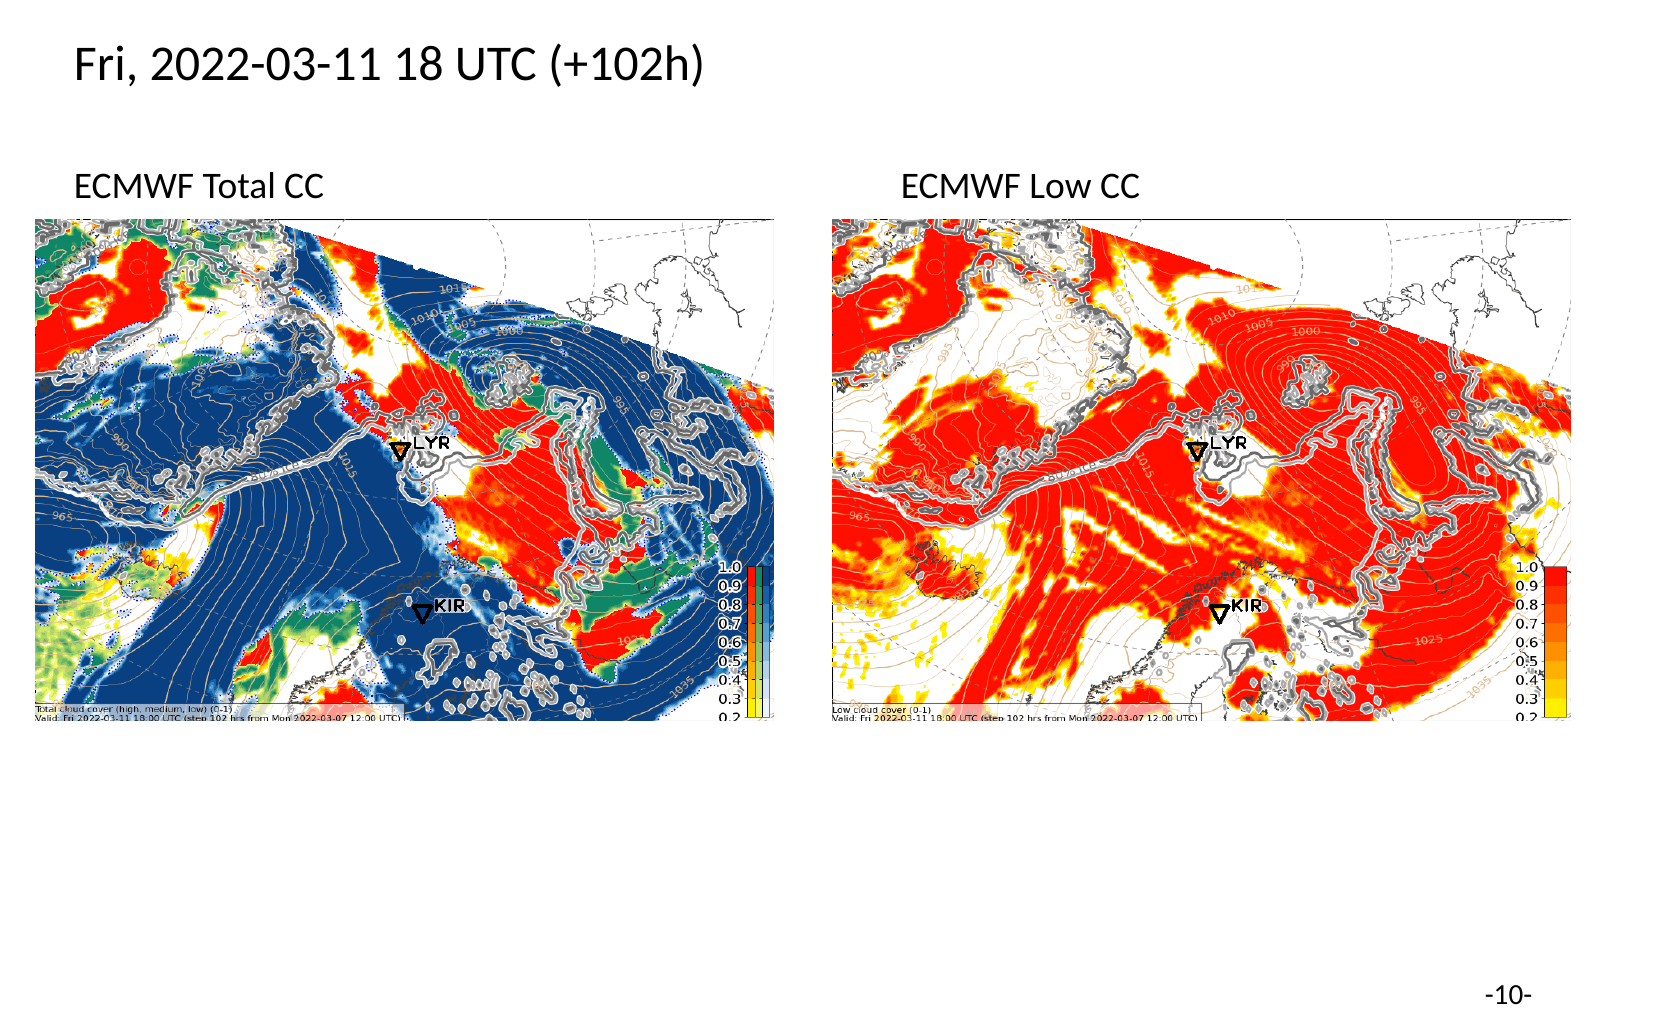

Fri, 2022-03-11 18 UTC (+102h)
ECMWF Total CC
ECMWF Low CC